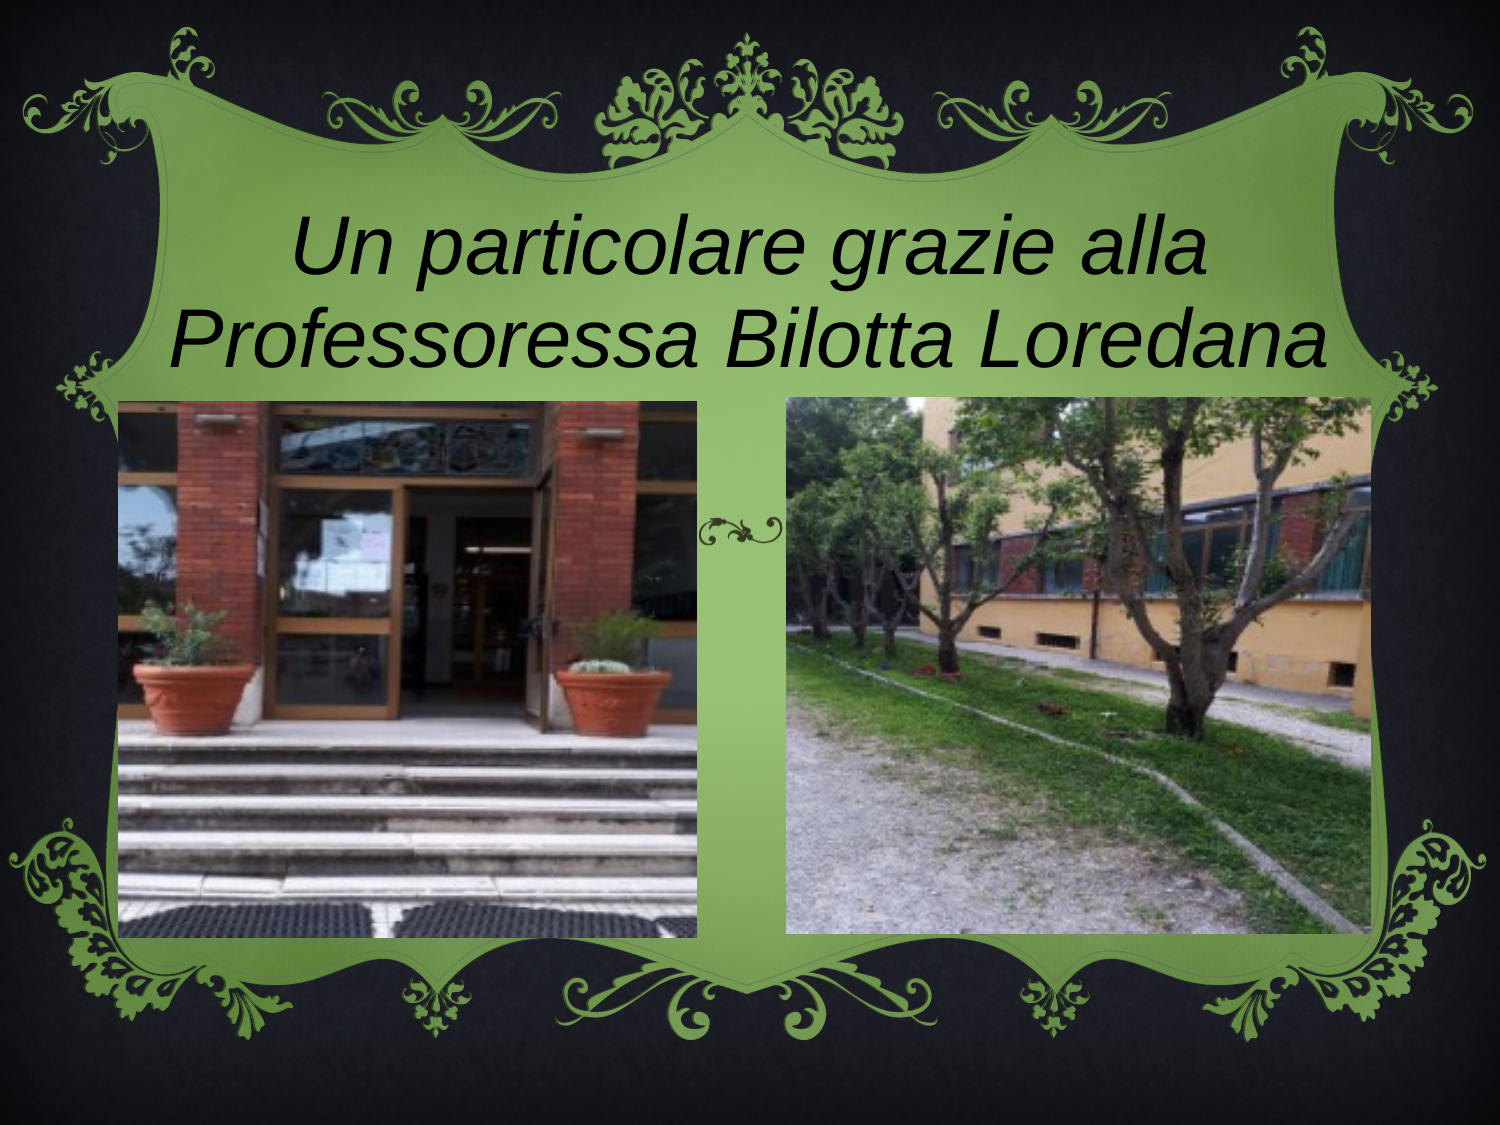

# Un particolare grazie alla Professoressa Bilotta Loredana